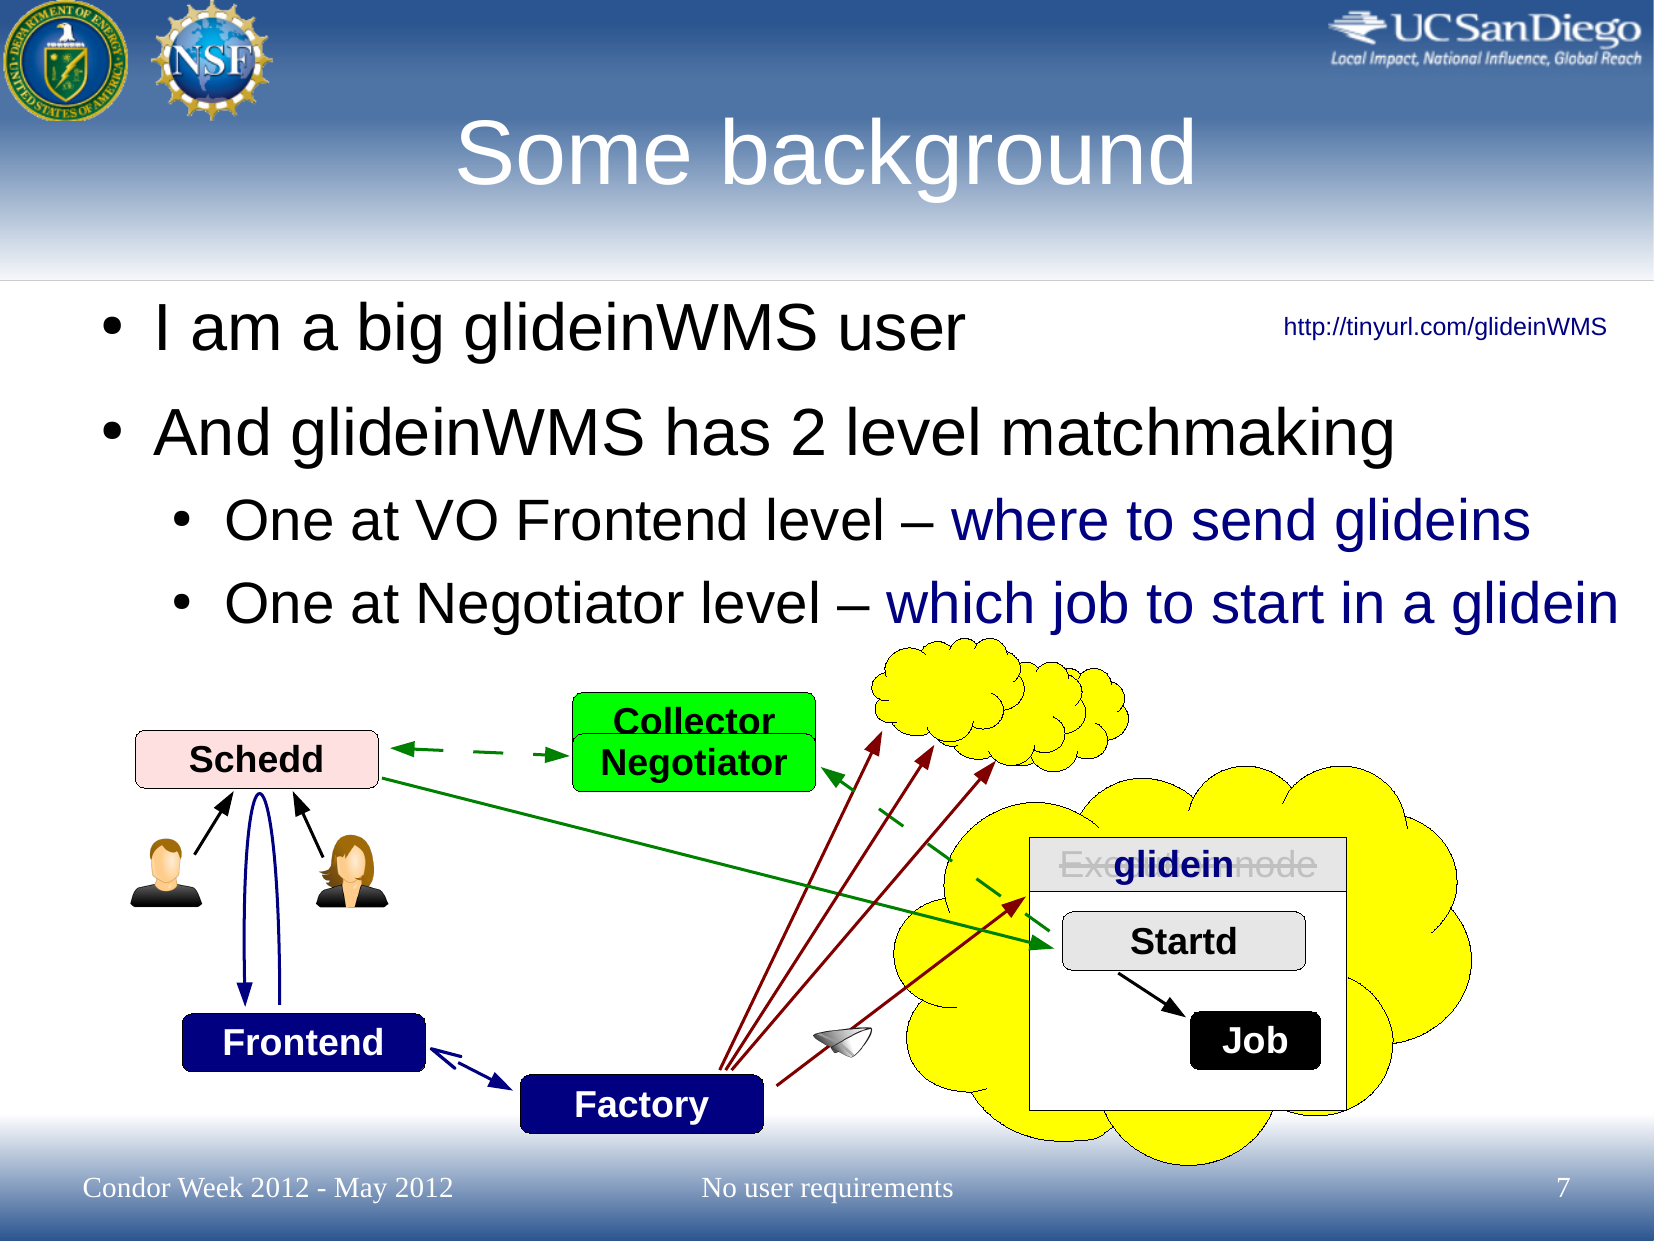

# Some background
I am a big glideinWMS user
And glideinWMS has 2 level matchmaking
One at VO Frontend level – where to send glideins
One at Negotiator level – which job to start in a glidein
http://tinyurl.com/glideinWMS
Collector
Schedd
Negotiator
glidein
Execution node
Startd
Job
Frontend
Factory
Condor Week 2012 - May 2012
No user requirements
7